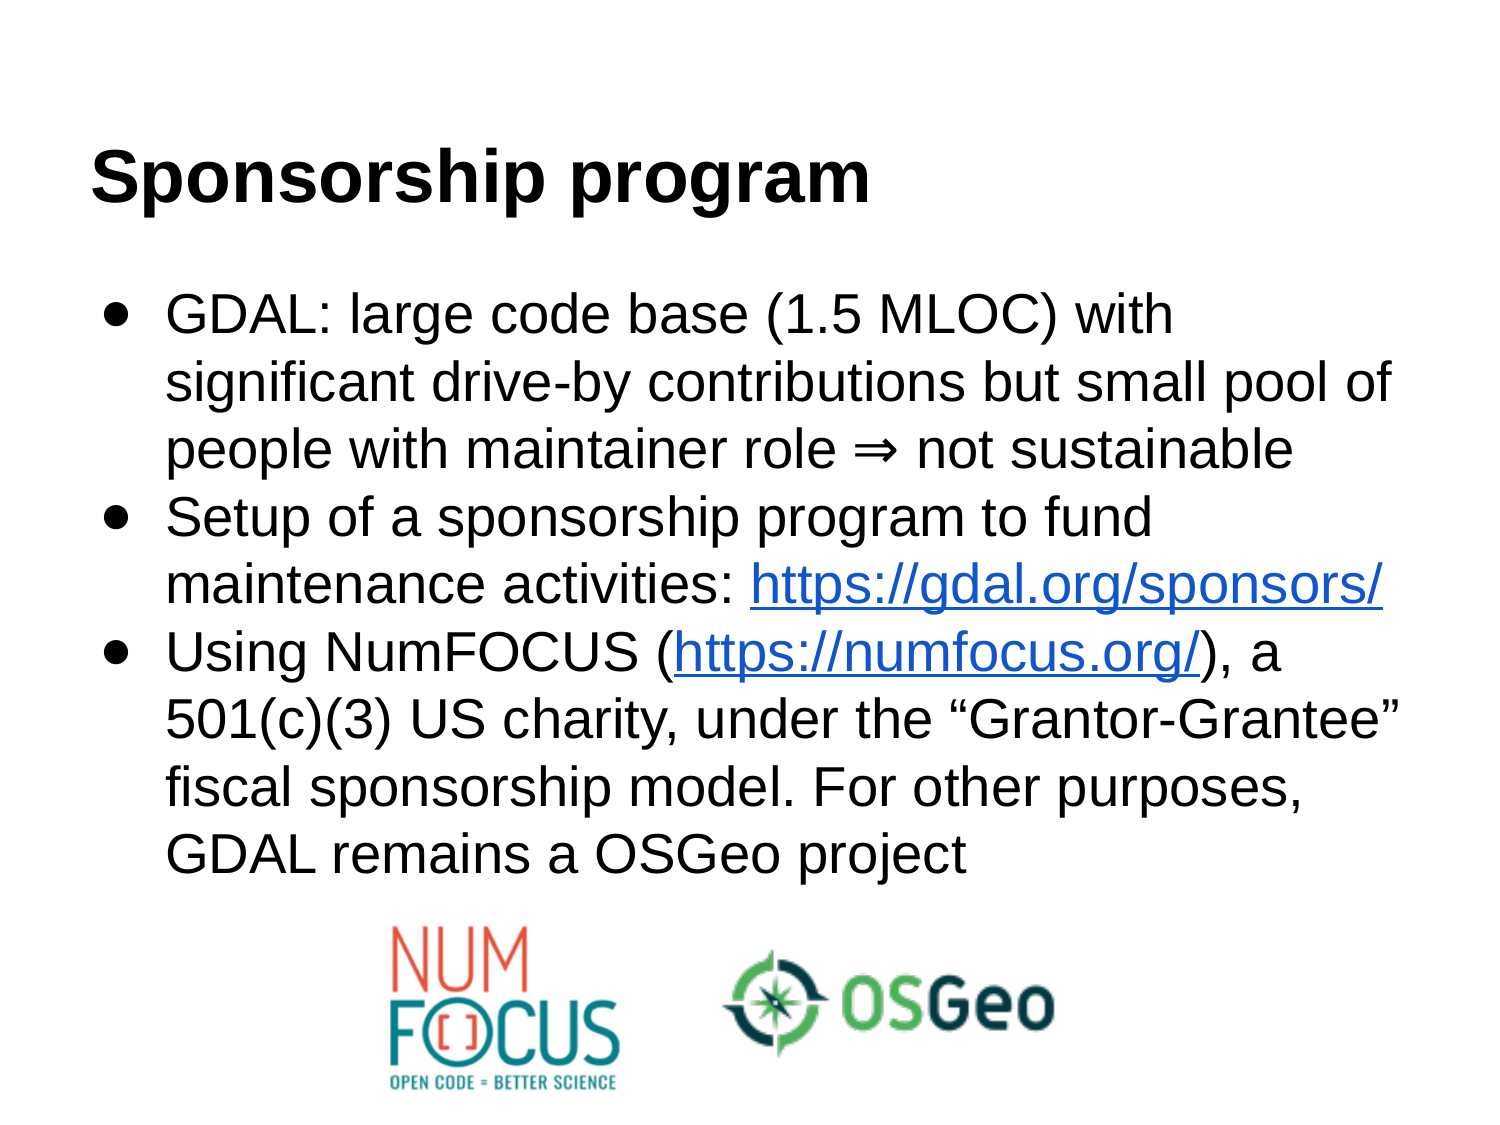

# Sponsorship program
GDAL: large code base (1.5 MLOC) with significant drive-by contributions but small pool of people with maintainer role ⇒ not sustainable
Setup of a sponsorship program to fund maintenance activities: https://gdal.org/sponsors/
Using NumFOCUS (https://numfocus.org/), a 501(c)(3) US charity, under the “Grantor-Grantee” fiscal sponsorship model. For other purposes, GDAL remains a OSGeo project